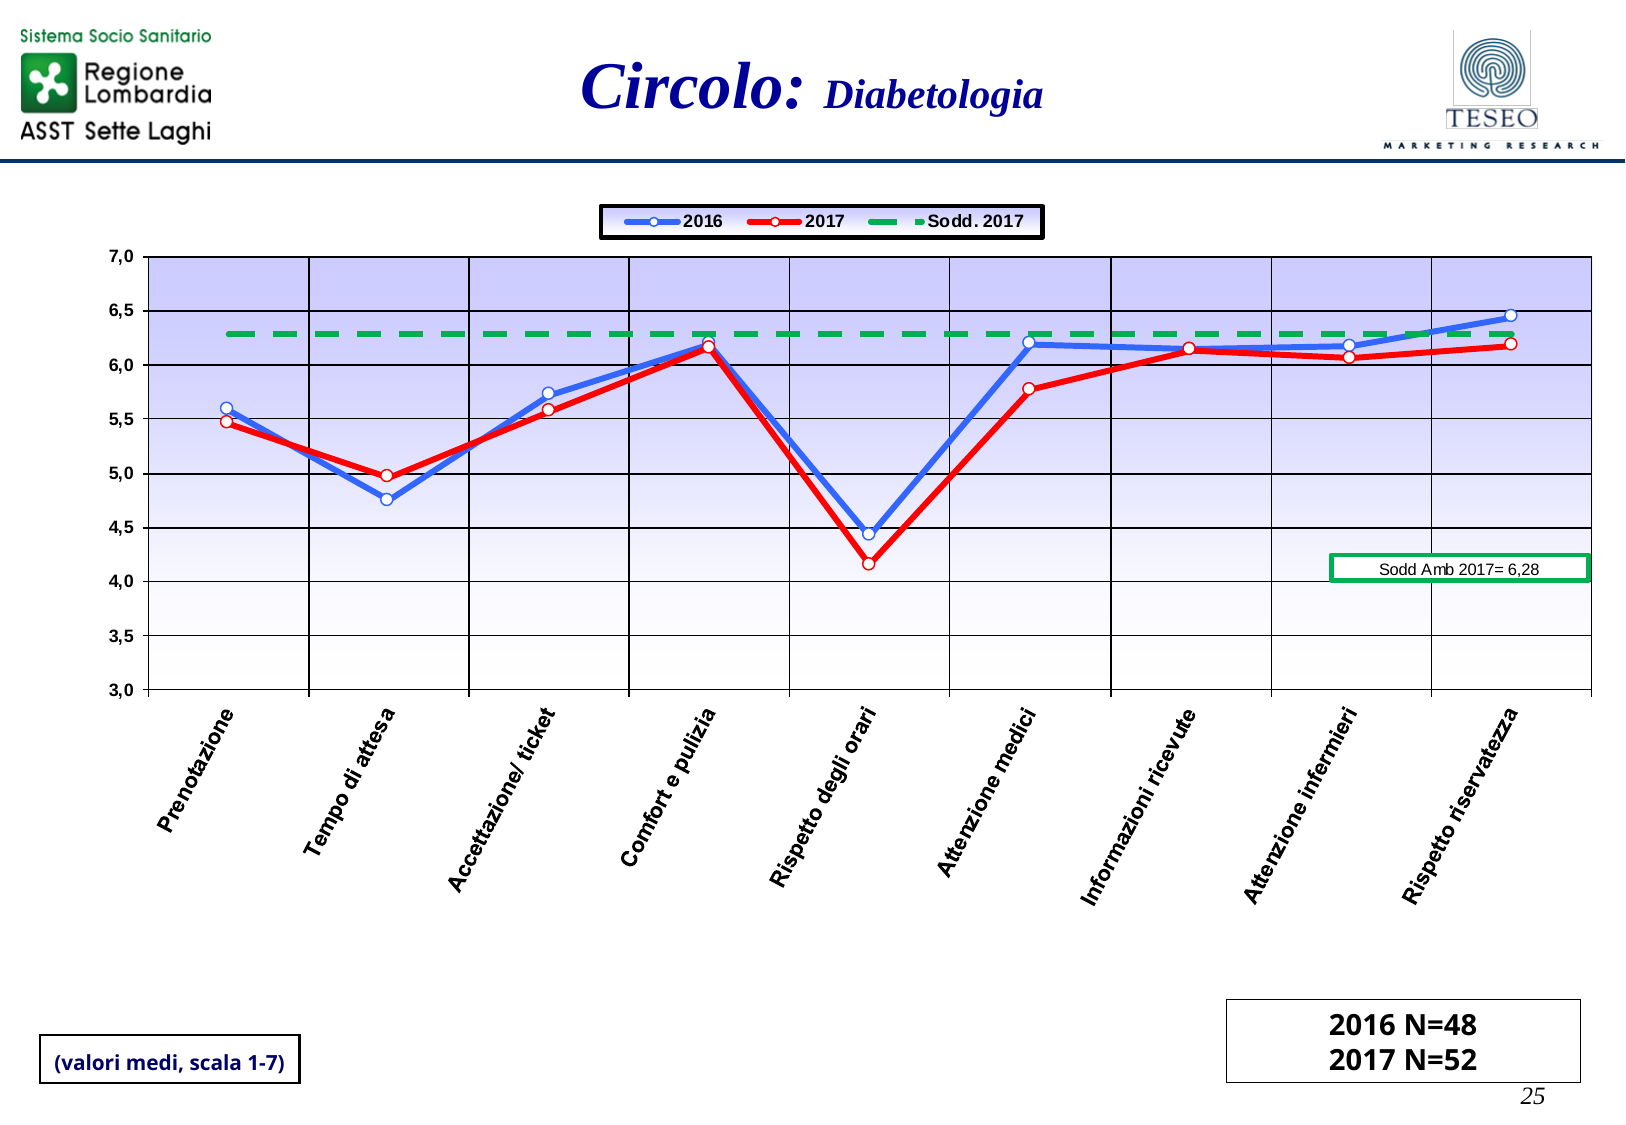

Circolo: Diabetologia
2016 N=48
2017 N=52
(valori medi, scala 1-7)